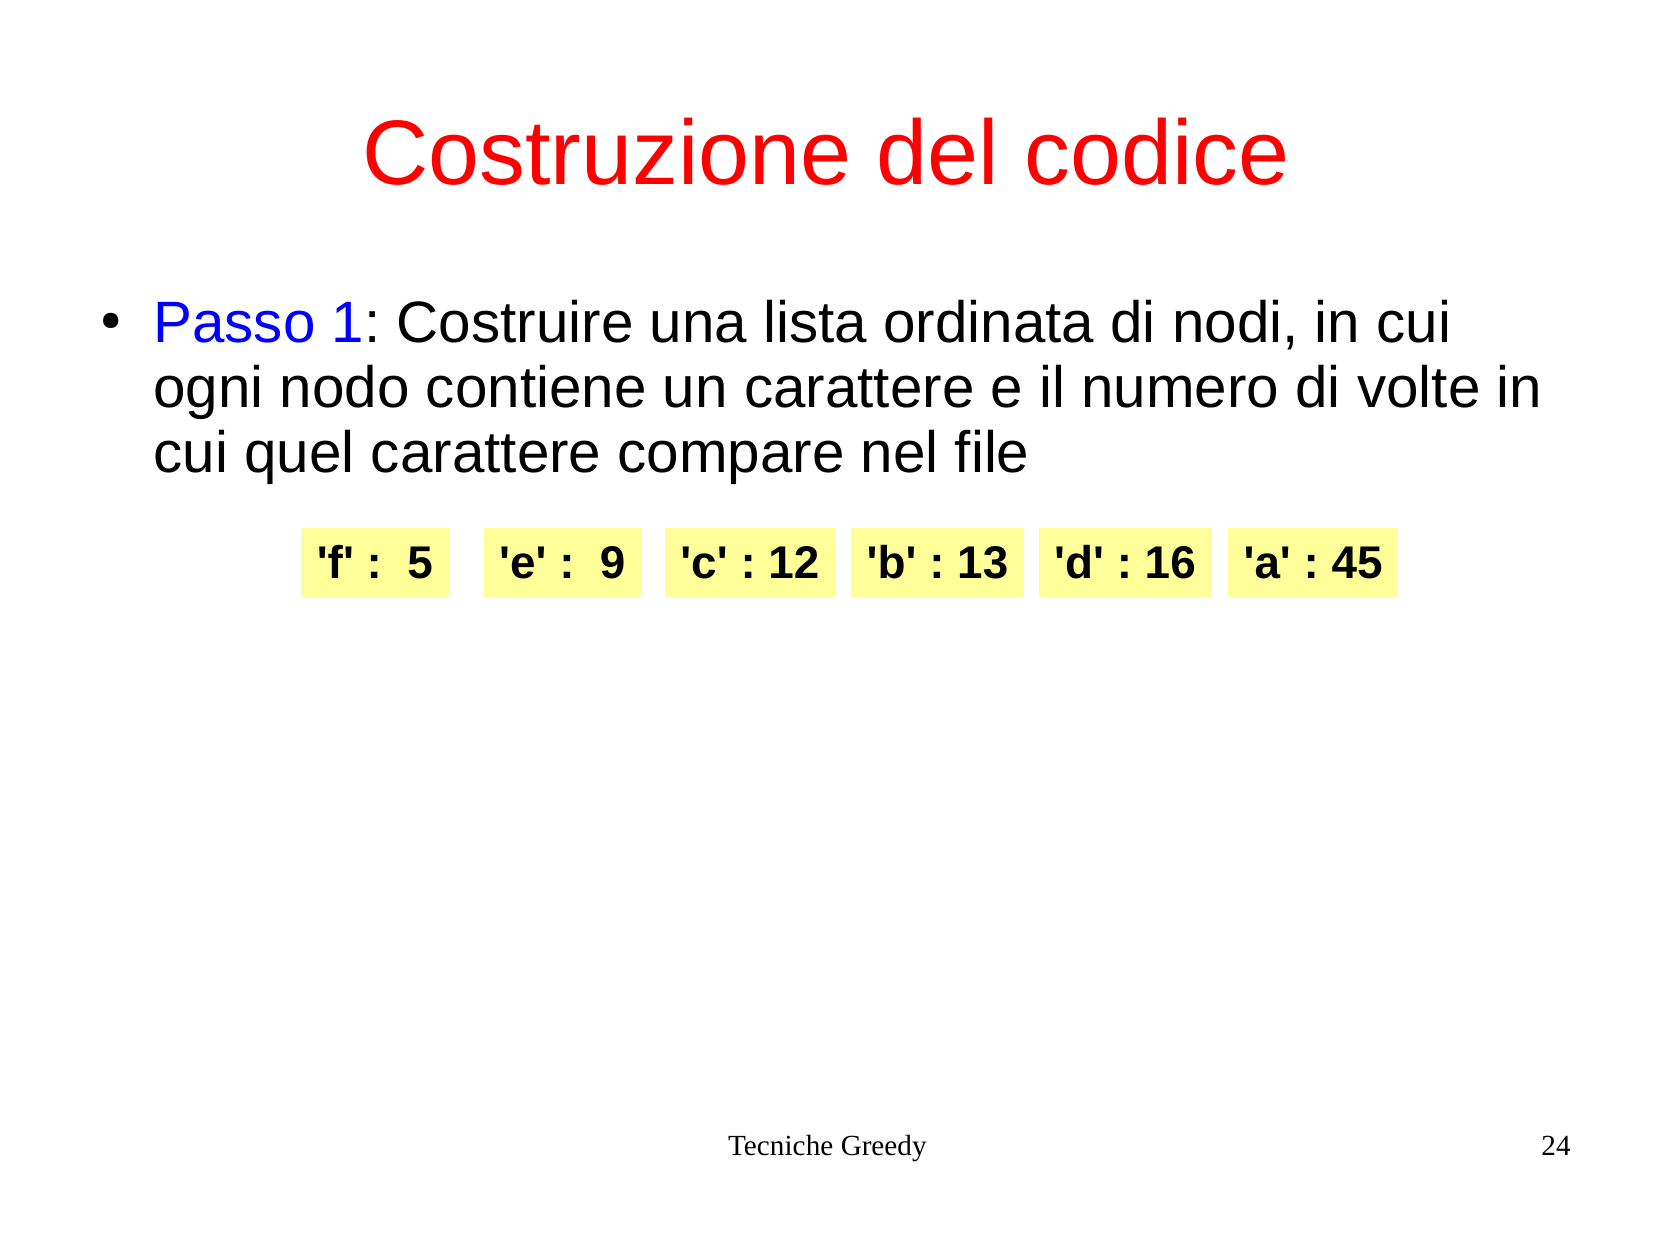

# Costruzione del codice
Passo 1: Costruire una lista ordinata di nodi, in cui ogni nodo contiene un carattere e il numero di volte in cui quel carattere compare nel file
'f' : 5
'e' : 9
'c' : 12
'b' : 13
'd' : 16
'a' : 45
Tecniche Greedy
24